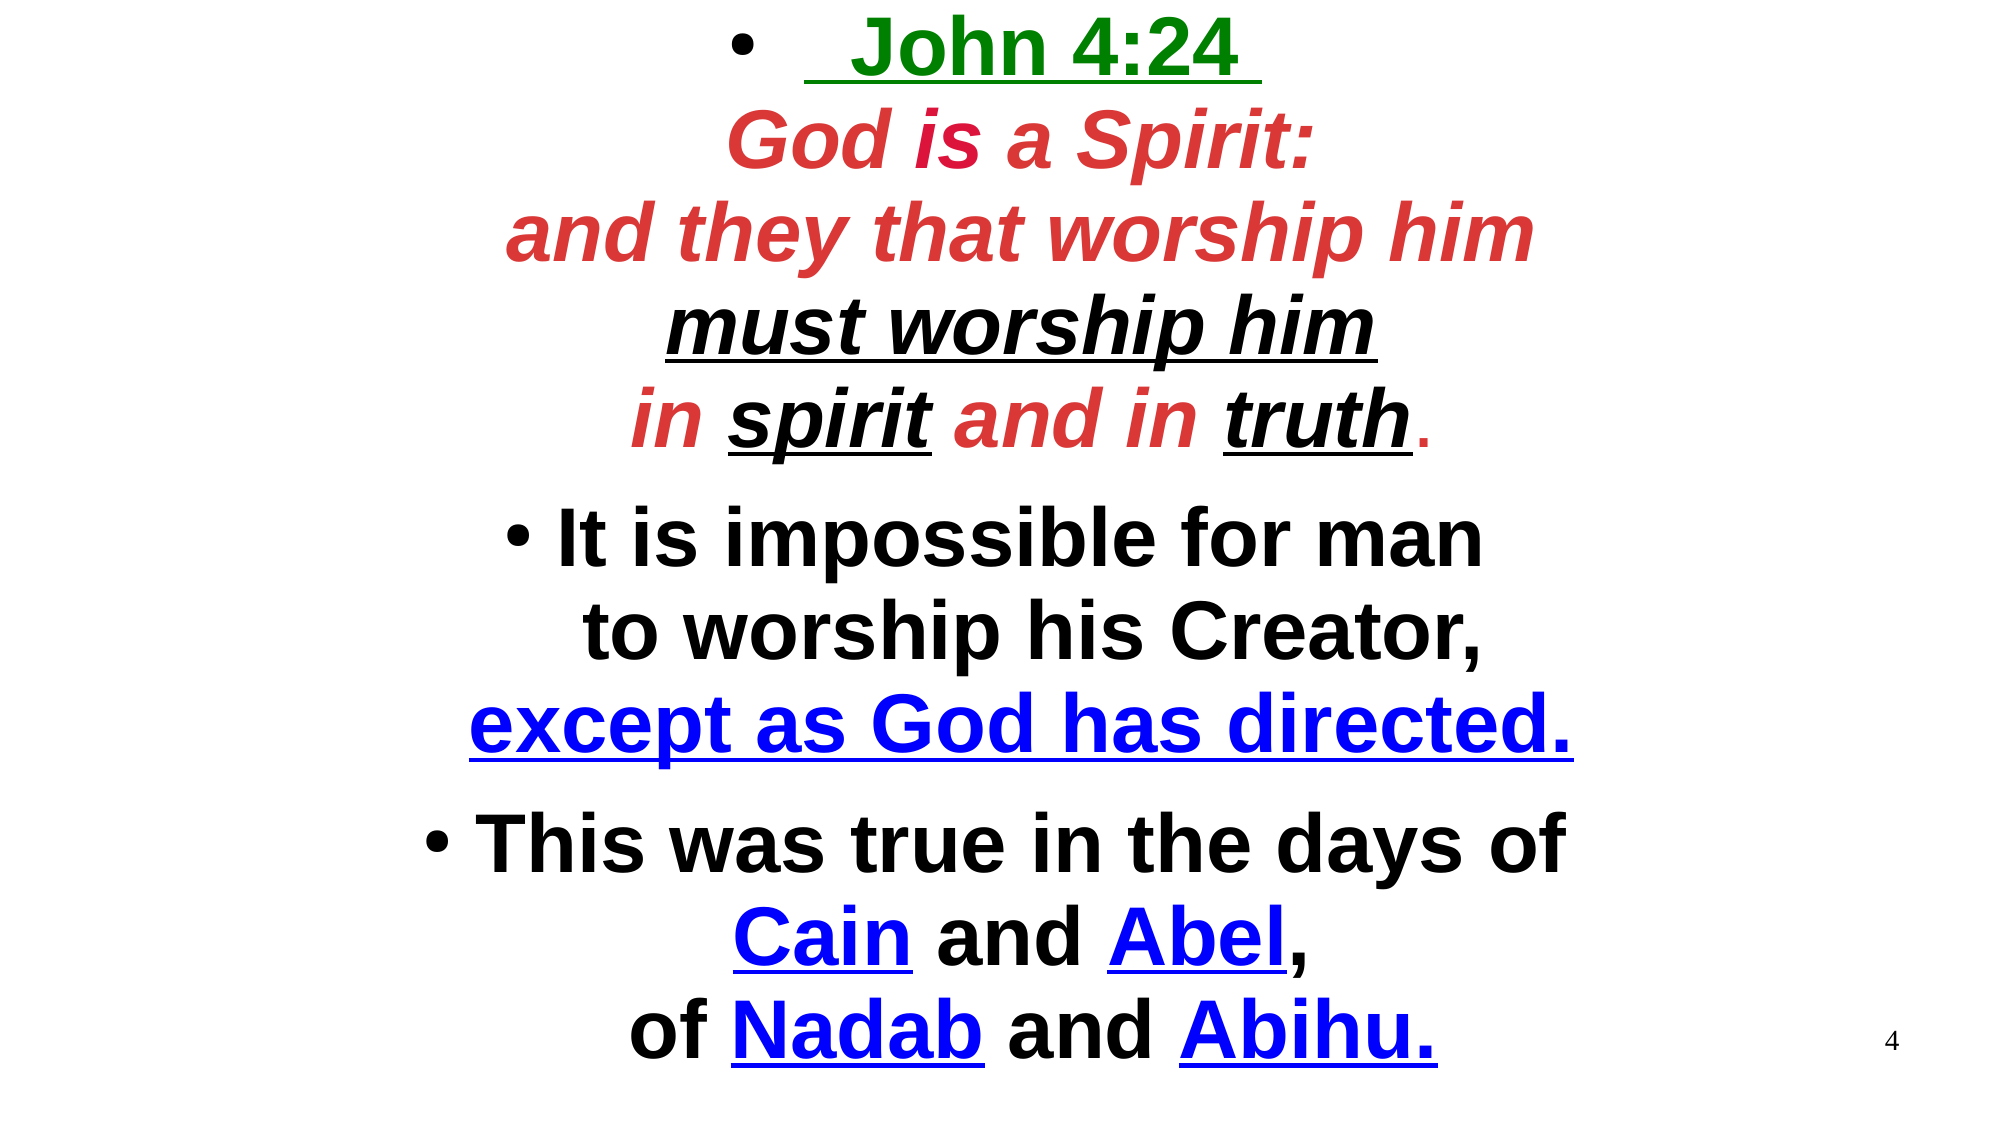

# John 4:24  God is a Spirit: and they that worship him must worship him in spirit and in truth.
It is impossible for man
to worship his Creator,
except as God has directed.
This was true in the days of
Cain and Abel,
of Nadab and Abihu.
4